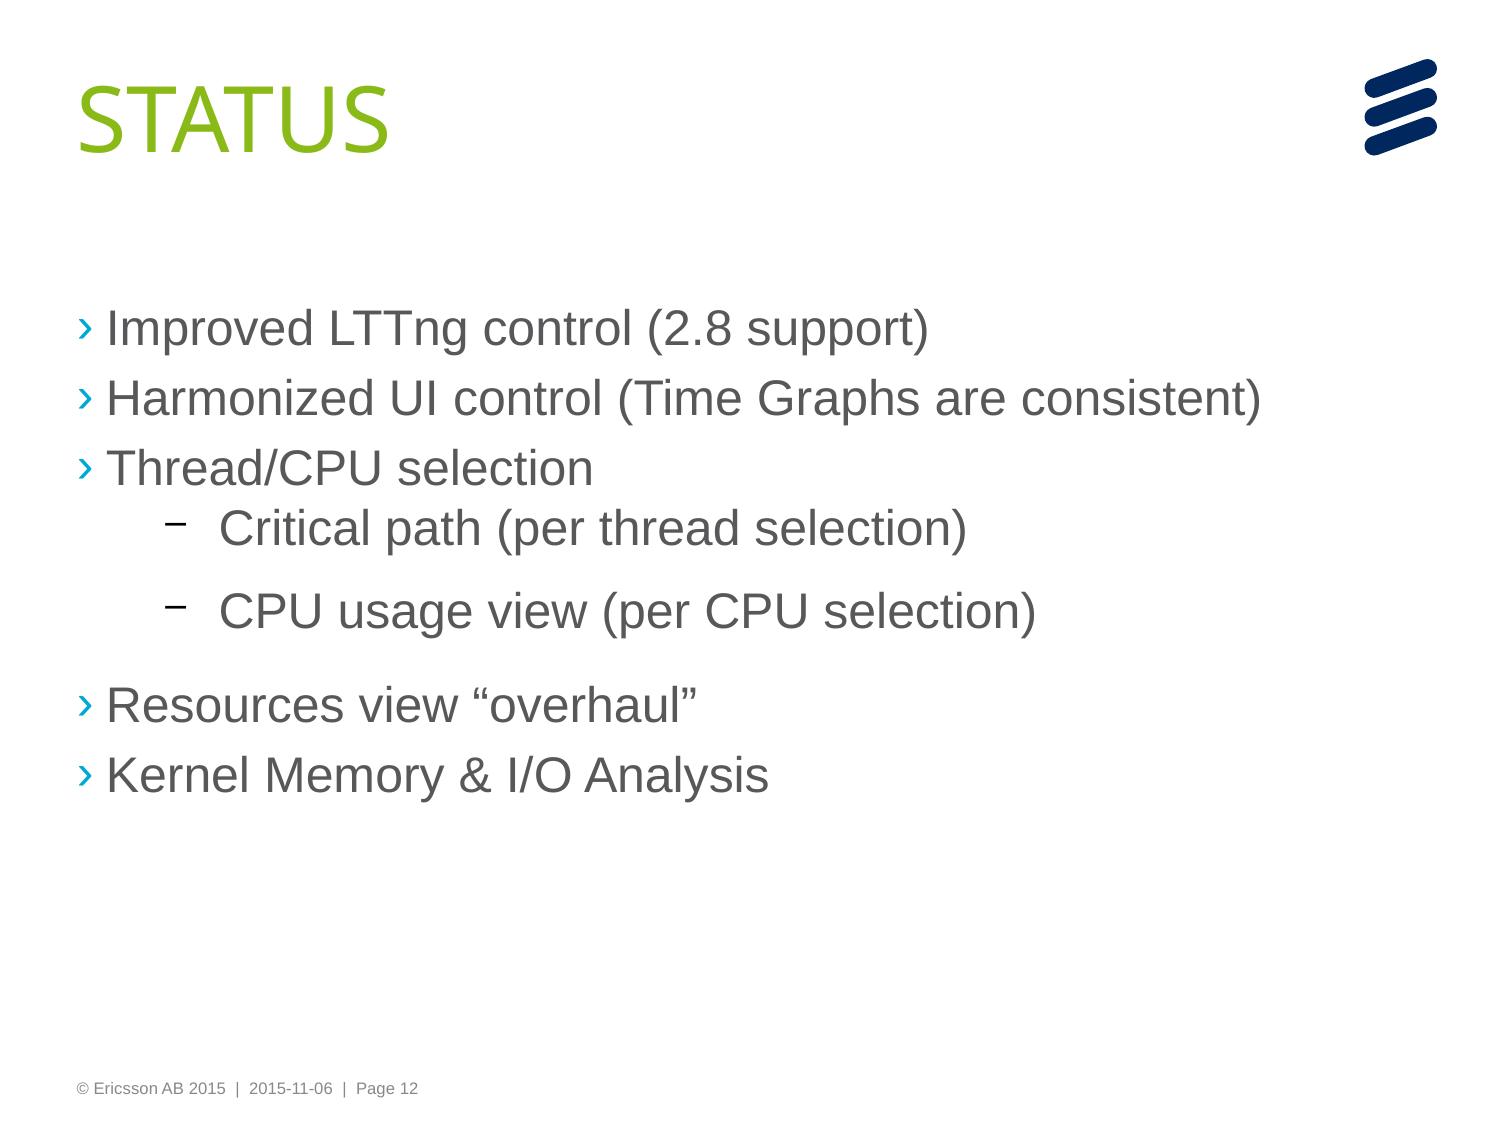

STATUS
# Improved LTTng control (2.8 support)
Harmonized UI control (Time Graphs are consistent)
Thread/CPU selection
Critical path (per thread selection)
CPU usage view (per CPU selection)
Resources view “overhaul”
Kernel Memory & I/O Analysis